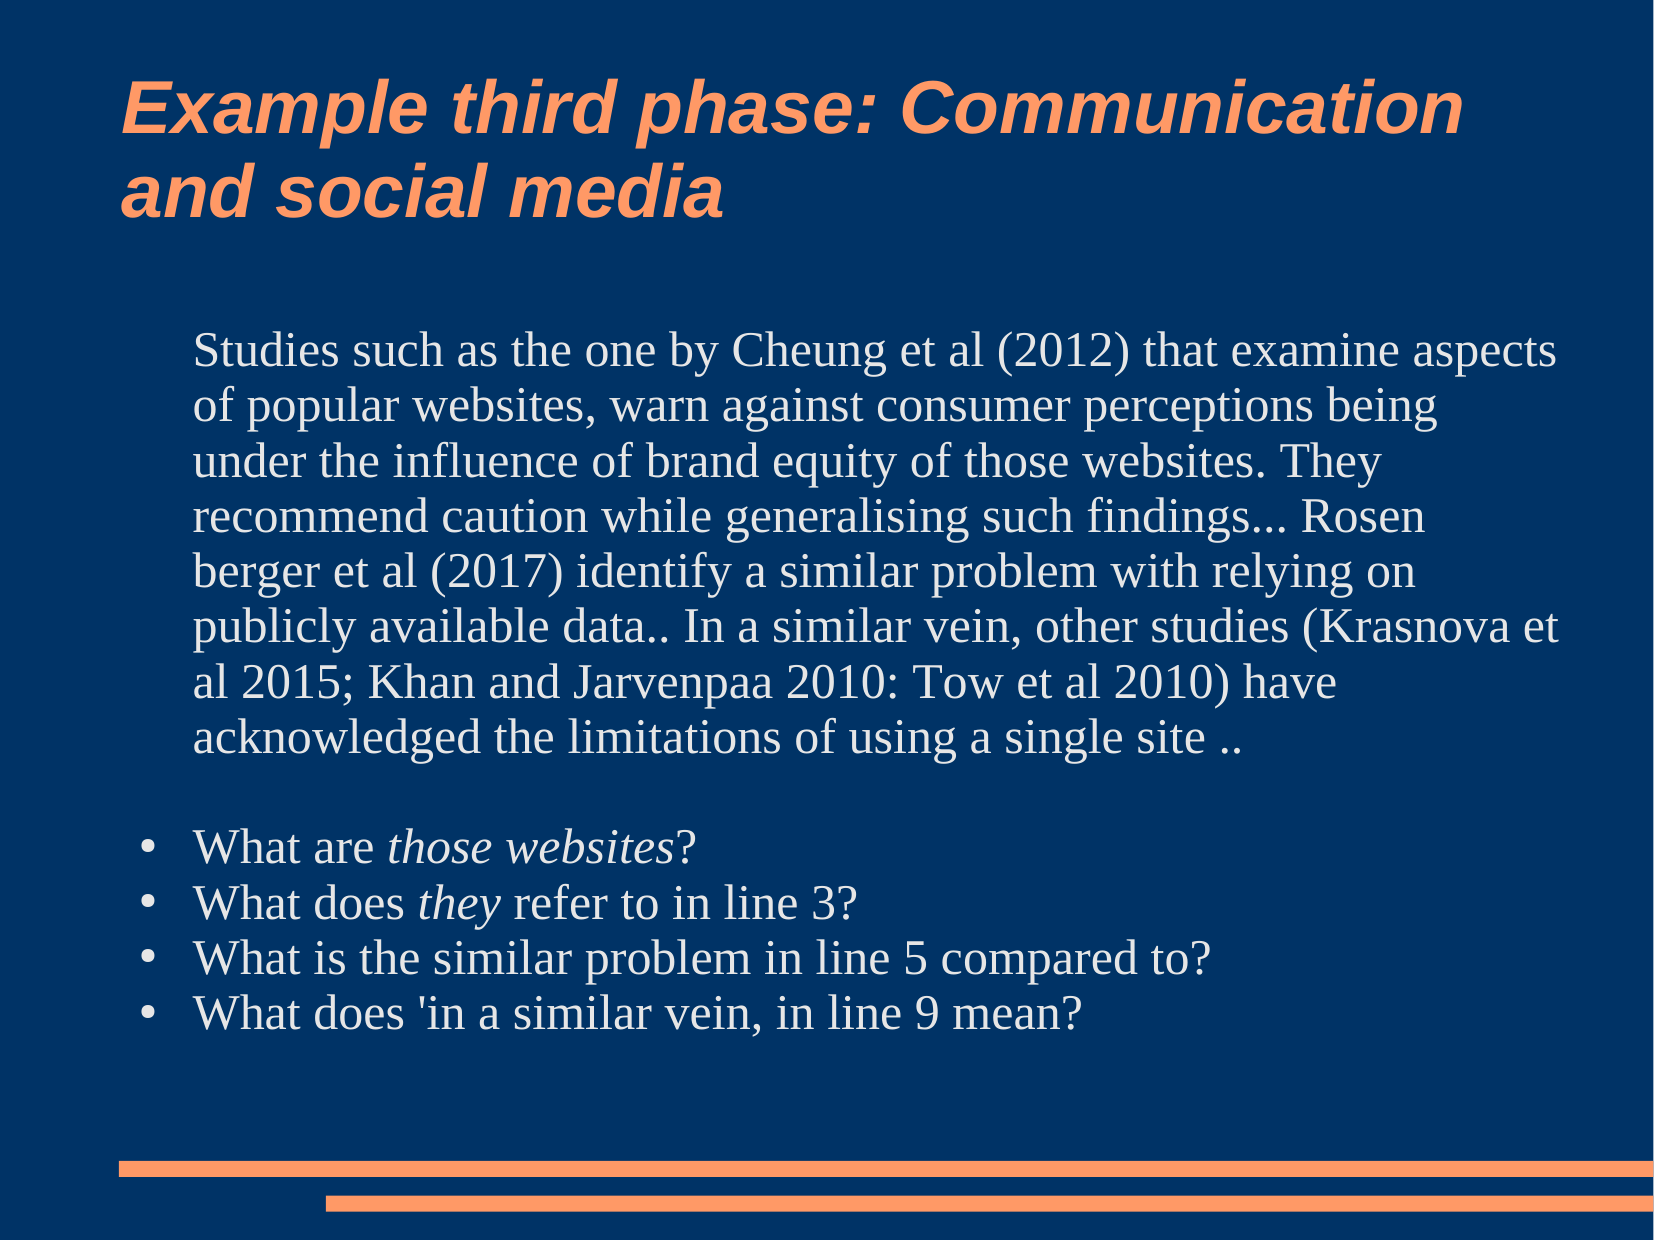

# Example third phase: Communication and social media
Studies such as the one by Cheung et al (2012) that examine aspects of popular websites, warn against consumer perceptions being under the influence of brand equity of those websites. They recommend caution while generalising such findings... Rosen berger et al (2017) identify a similar problem with relying on publicly available data.. In a similar vein, other studies (Krasnova et al 2015; Khan and Jarvenpaa 2010: Tow et al 2010) have acknowledged the limitations of using a single site ..
What are those websites?
What does they refer to in line 3?
What is the similar problem in line 5 compared to?
What does 'in a similar vein, in line 9 mean?